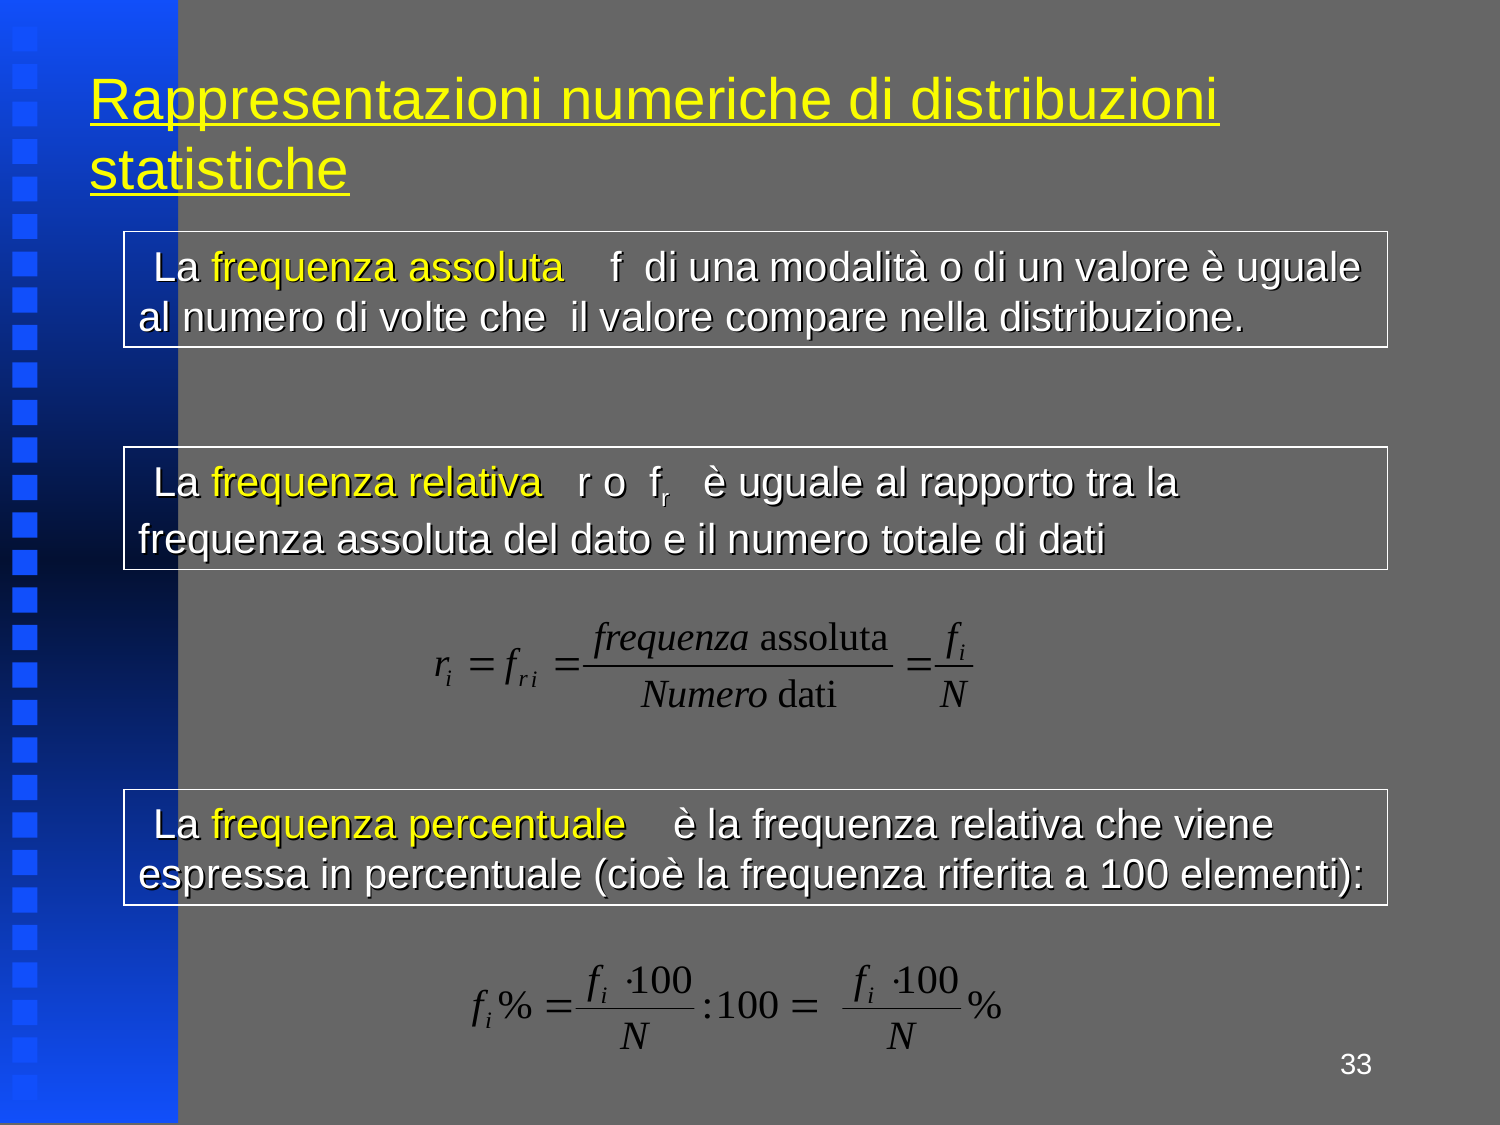

Rappresentazioni numeriche di distribuzioni statistiche
La frequenza assoluta f di una modalità o di un valore è uguale al numero di volte che il valore compare nella distribuzione.
La frequenza relativa r o fr è uguale al rapporto tra la frequenza assoluta del dato e il numero totale di dati
La frequenza percentuale è la frequenza relativa che viene espressa in percentuale (cioè la frequenza riferita a 100 elementi):